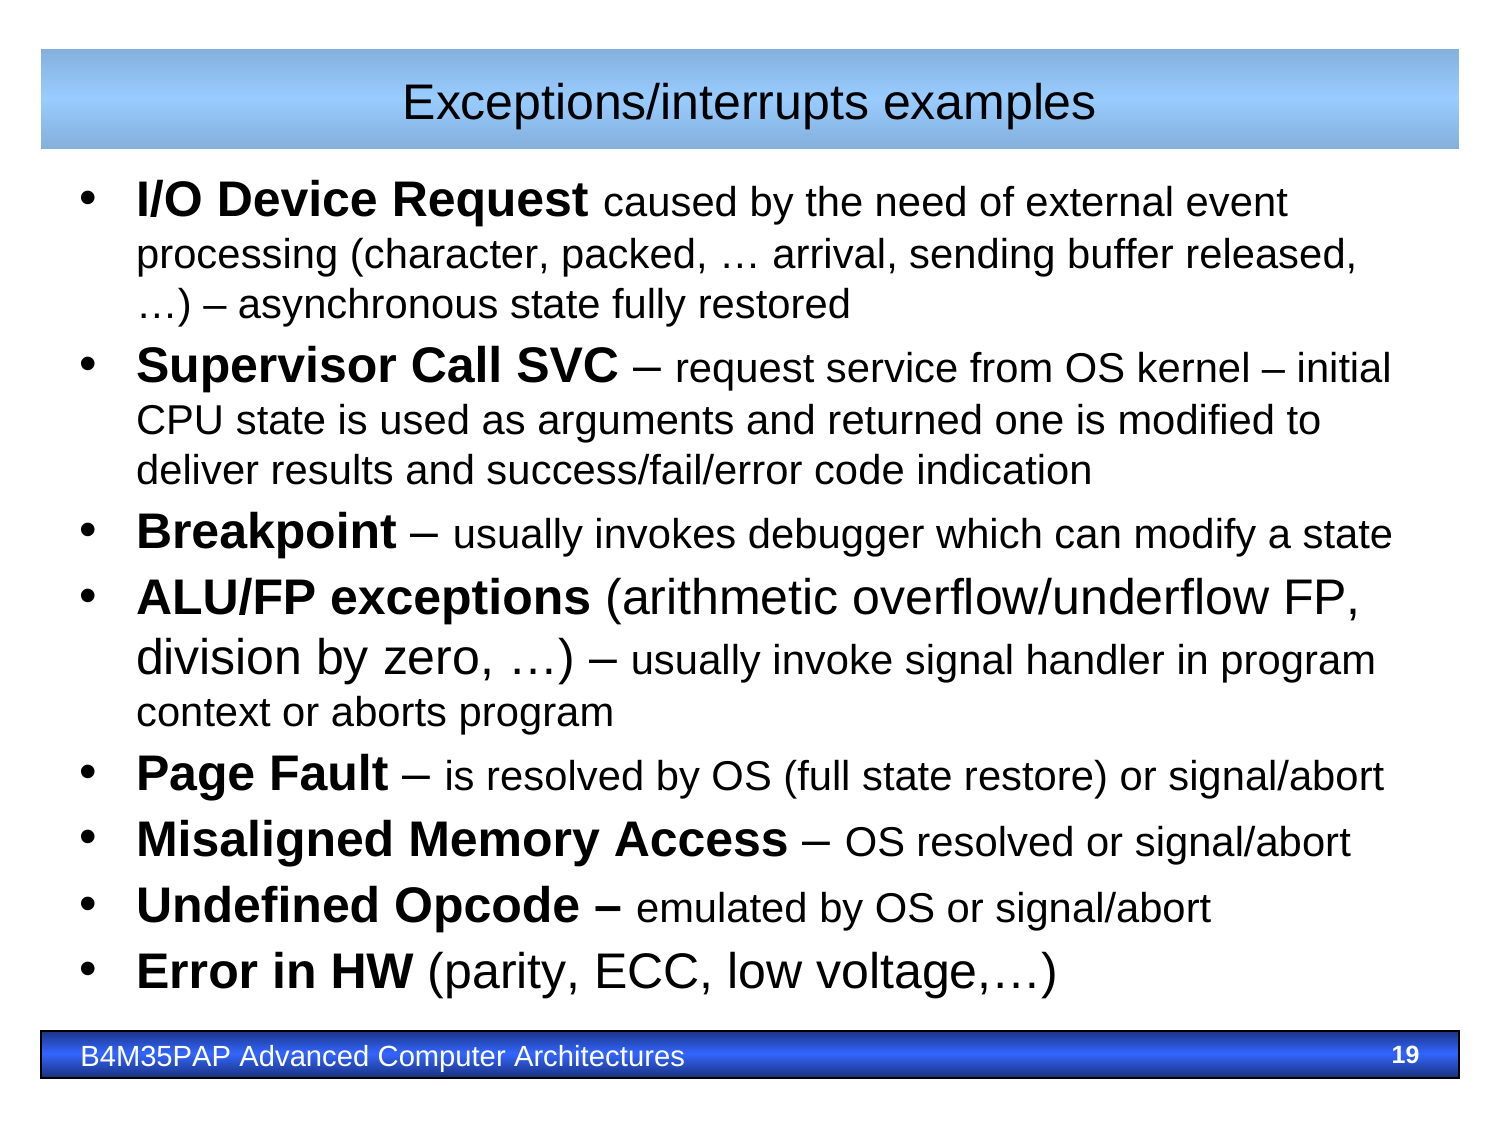

# Exceptions/interrupts examples
I/O Device Request caused by the need of external event processing (character, packed, … arrival, sending buffer released, …) – asynchronous state fully restored
Supervisor Call SVC – request service from OS kernel – initial CPU state is used as arguments and returned one is modified to deliver results and success/fail/error code indication
Breakpoint – usually invokes debugger which can modify a state
ALU/FP exceptions (arithmetic overflow/underflow FP, division by zero, …) – usually invoke signal handler in program context or aborts program
Page Fault – is resolved by OS (full state restore) or signal/abort
Misaligned Memory Access – OS resolved or signal/abort
Undefined Opcode – emulated by OS or signal/abort
Error in HW (parity, ECC, low voltage,…)